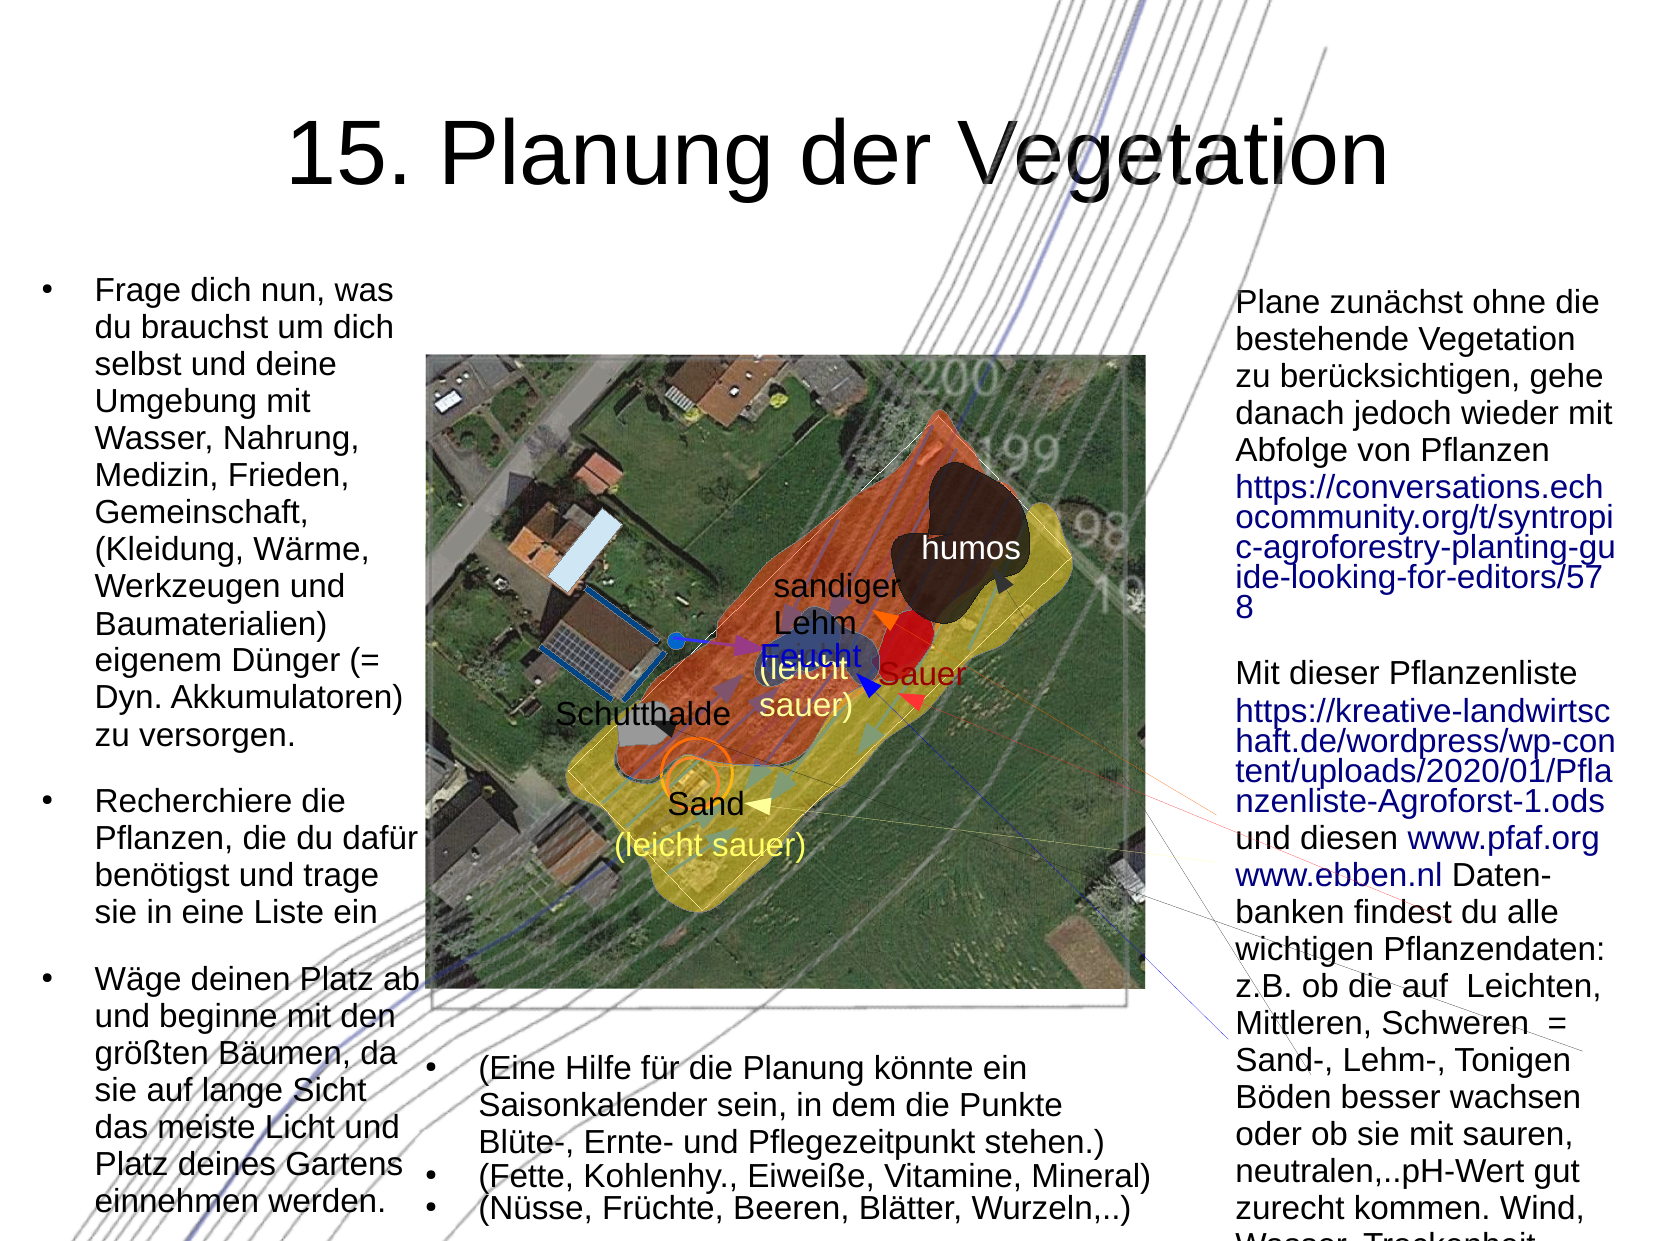

# 15. Planung der Vegetation
Frage dich nun, was du brauchst um dich selbst und deine Umgebung mit Wasser, Nahrung, Medizin, Frieden, Gemeinschaft, (Kleidung, Wärme, Werkzeugen und Baumaterialien) eigenem Dünger (= Dyn. Akkumulatoren) zu versorgen.
Recherchiere die Pflanzen, die du dafür benötigst und trage sie in eine Liste ein
Wäge deinen Platz ab und beginne mit den größten Bäumen, da sie auf lange Sicht das meiste Licht und Platz deines Gartens einnehmen werden.
Plane zunächst ohne die bestehende Vegetation zu berücksichtigen, gehe danach jedoch wieder mit Abfolge von Pflanzen https://conversations.echocommunity.org/t/syntropic-agroforestry-planting-guide-looking-for-editors/578
Mit dieser Pflanzenliste https://kreative-landwirtschaft.de/wordpress/wp-content/uploads/2020/01/Pflanzenliste-Agroforst-1.odsund diesen www.pfaf.orgwww.ebben.nl Daten- banken findest du alle wichtigen Pflanzendaten: z.B. ob die auf Leichten, Mittleren, Schweren = Sand-, Lehm-, Tonigen Böden besser wachsen oder ob sie mit sauren, neutralen,..pH-Wert gut zurecht kommen. Wind, Wasser, Trockenheit,... viele Nährstoffe, Schatten gerne mögen und ob sie Selbstfruchtbar sind bzw. einen Partner brauchen.
humos
sandiger Lehm
Teich
Feucht
(leicht sauer)
Sauer
Schutthalde
Sand
(leicht sauer)
(Eine Hilfe für die Planung könnte ein Saisonkalender sein, in dem die Punkte Blüte-, Ernte- und Pflegezeitpunkt stehen.)
(Nüsse, Früchte, Beeren, Blätter, Wurzeln,..)
(Fette, Kohlenhy., Eiweiße, Vitamine, Mineral)
Die bevorzugten
Lichtverhältnisse
geben einen Anhaltspunkt,
in welcher Schicht die
Pflanze gerne wächst..
Adressen www.baumkunde.de und das Buch Creating a Forest Garden von Martin Crawford
(Fette:Walnuss,Haselnuss, Kohlenhydrate: Kastanie, Eichel, Eiweiße:Maulbeere, Brennnessel Vitamine: Früchte wie Apfel Mineralien: Blätter wie Gemüsebaum, Nüsse wie oben, Wurzeln wie Erdbirne,